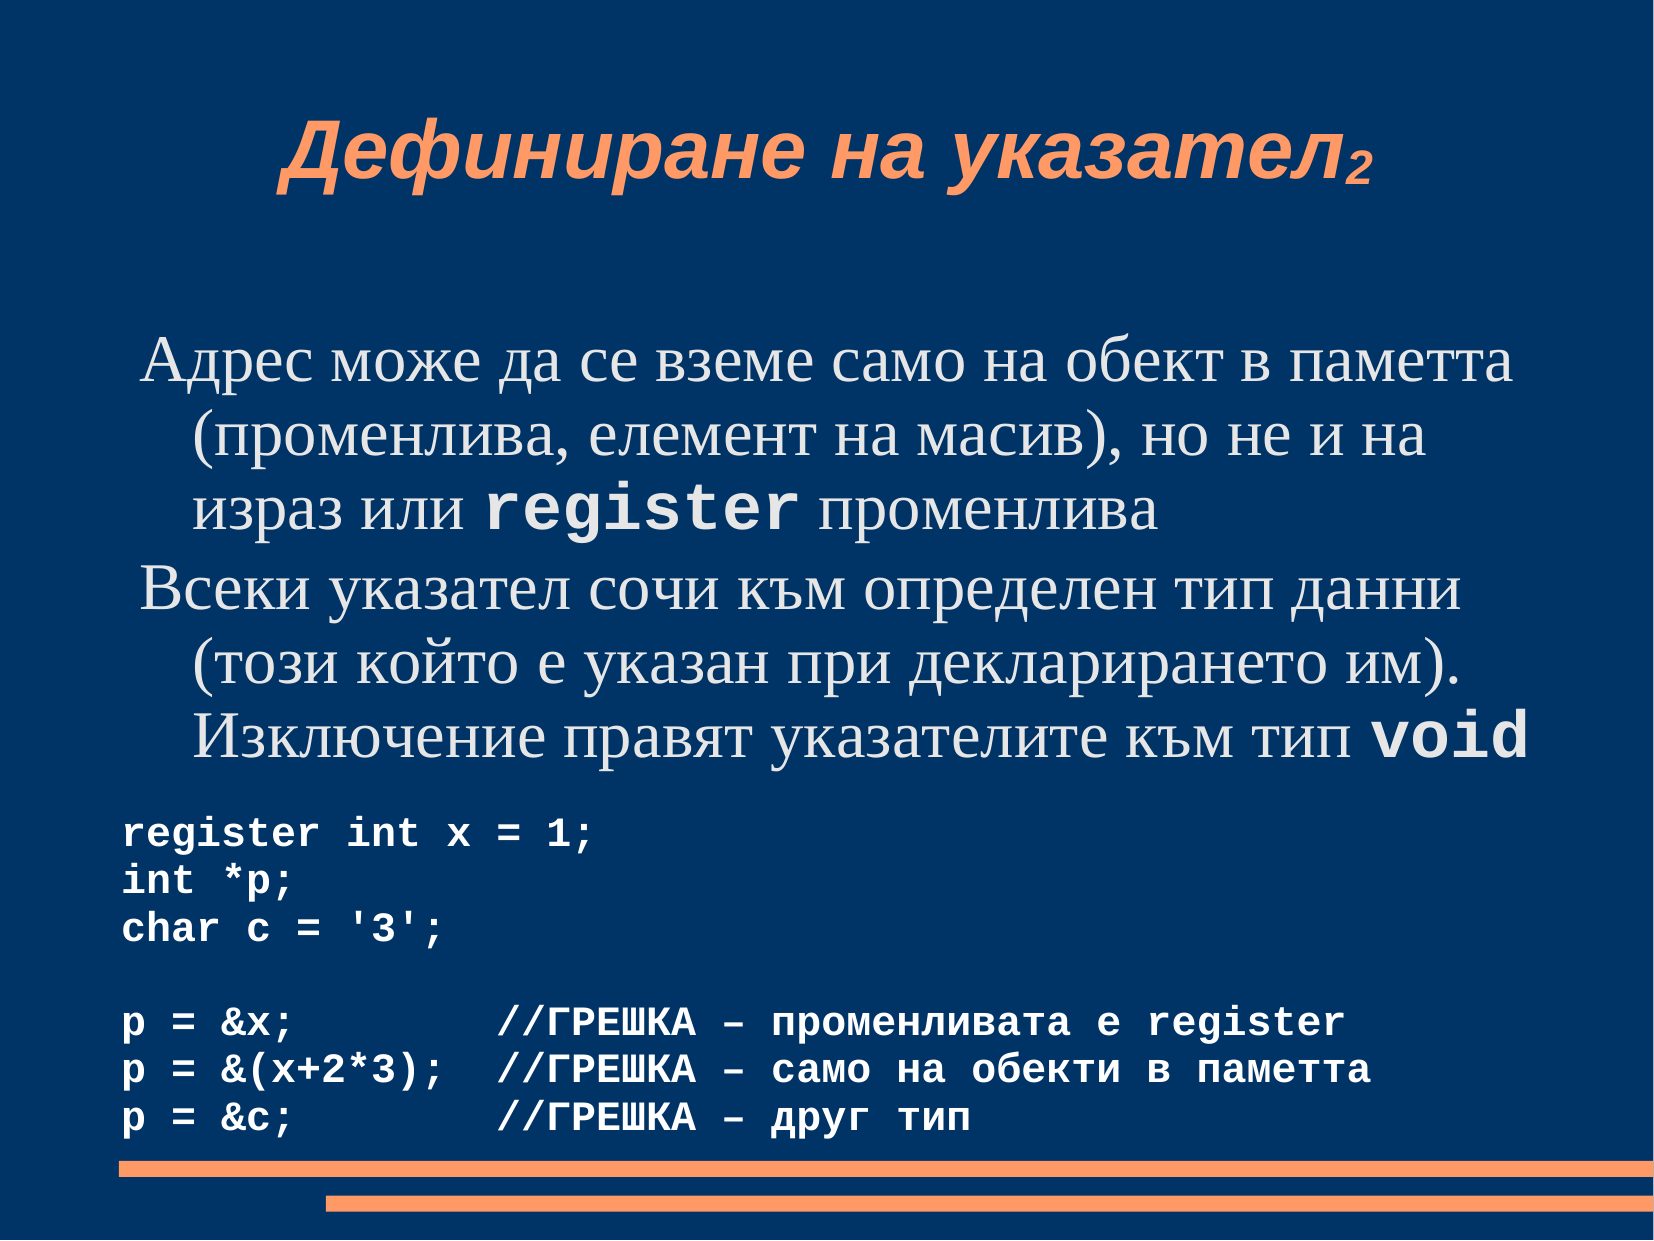

# Дефиниране на указател2
Адрес може да се вземе само на обект в паметта (променлива, елемент на масив), но не и на израз или register променлива
Всеки указател сочи към определен тип данни (този който е указан при декларирането им). Изключение правят указателите към тип void
register int x = 1;
int *p;
char c = '3';
p = &x;			//ГРЕШКА – променливата е register
p = &(x+2*3);	//ГРЕШКА – само на обекти в паметта
p = &c;			//ГРЕШКА – друг тип